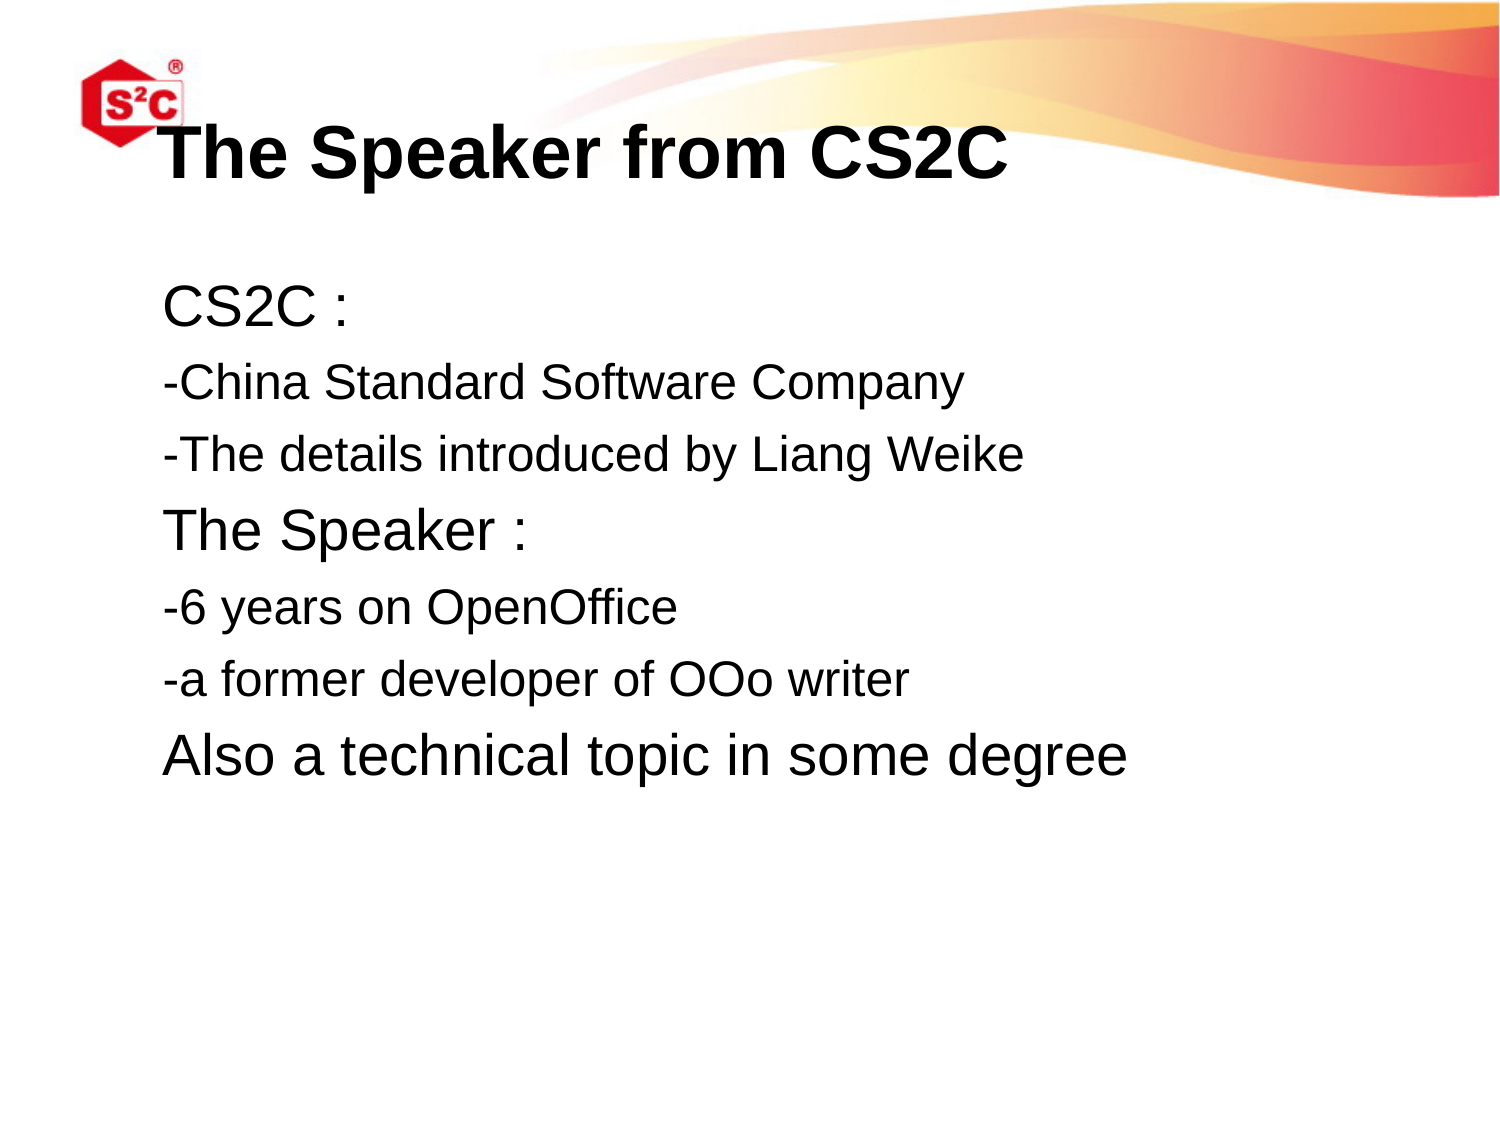

# The Speaker from CS2C
CS2C :
-China Standard Software Company
-The details introduced by Liang Weike
The Speaker :
-6 years on OpenOffice
-a former developer of OOo writer
Also a technical topic in some degree